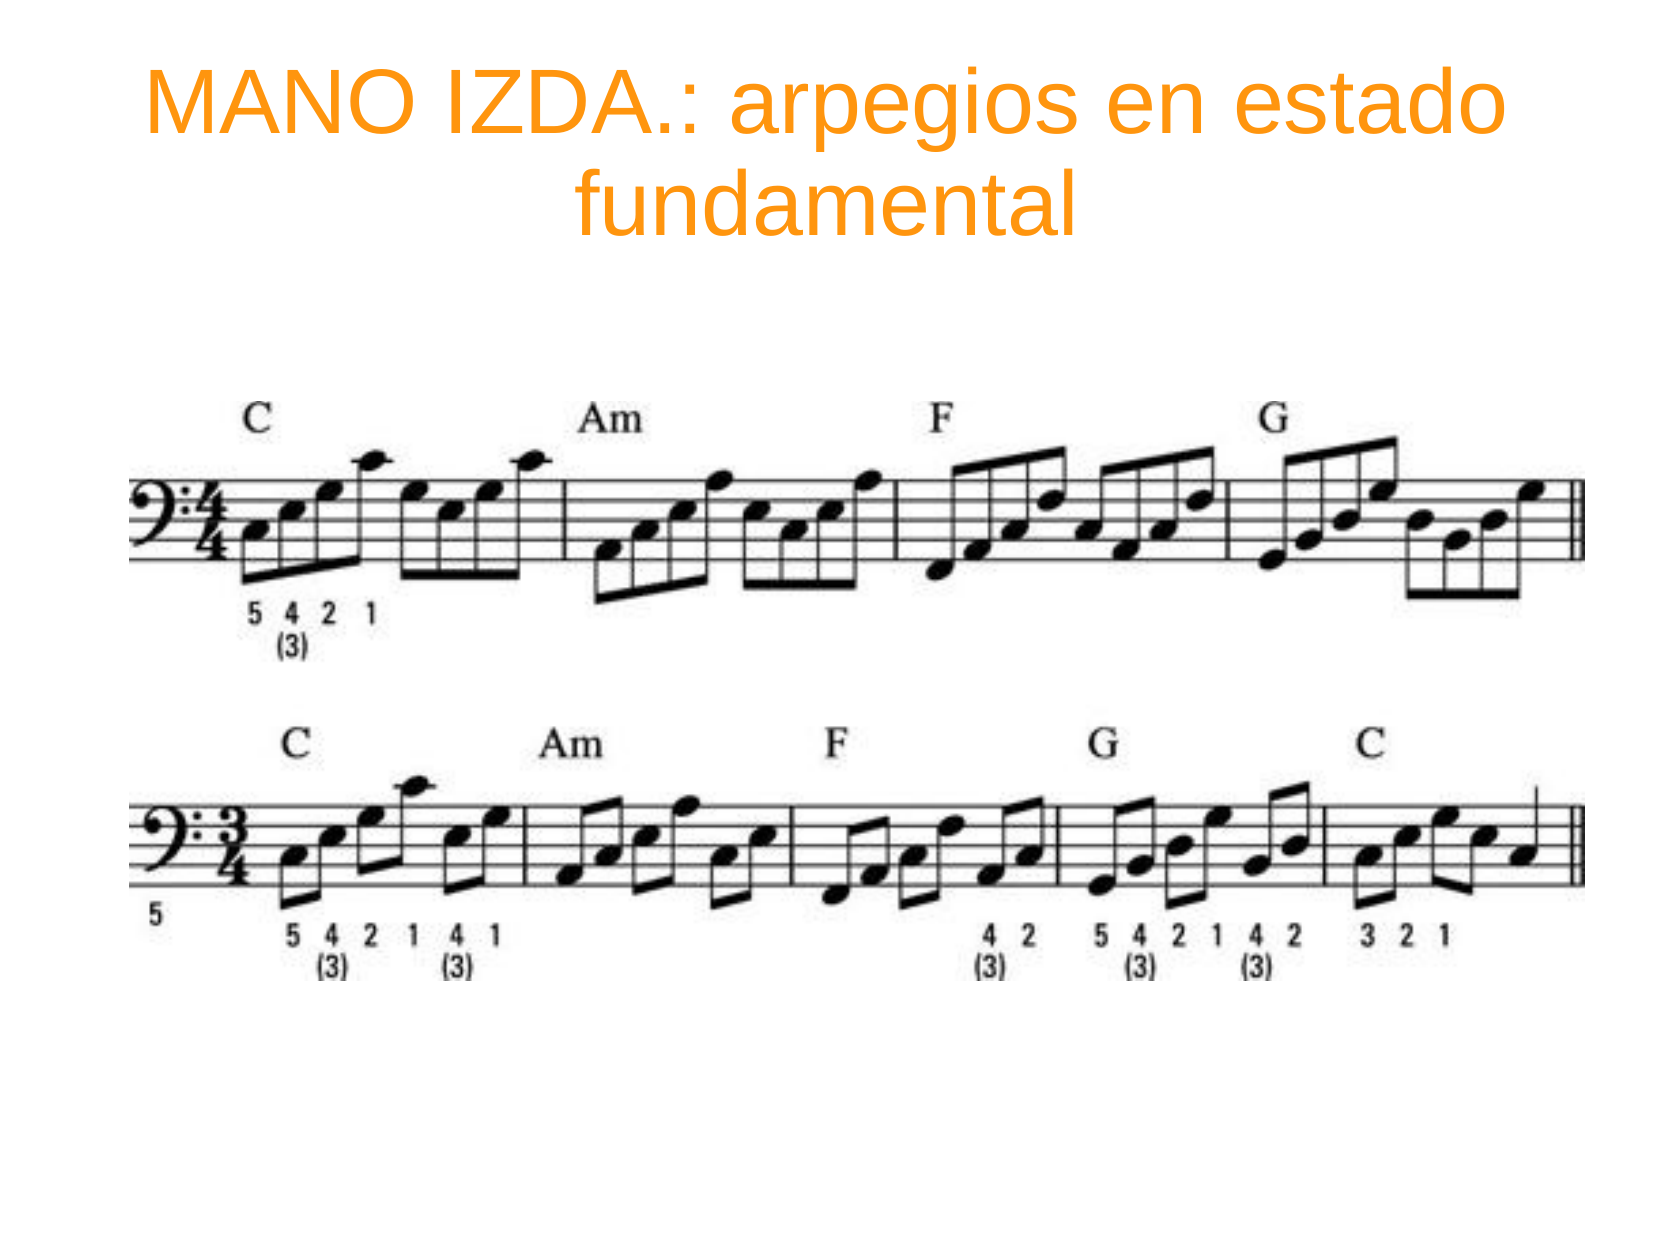

# MANO IZDA.: arpegios en estado fundamental